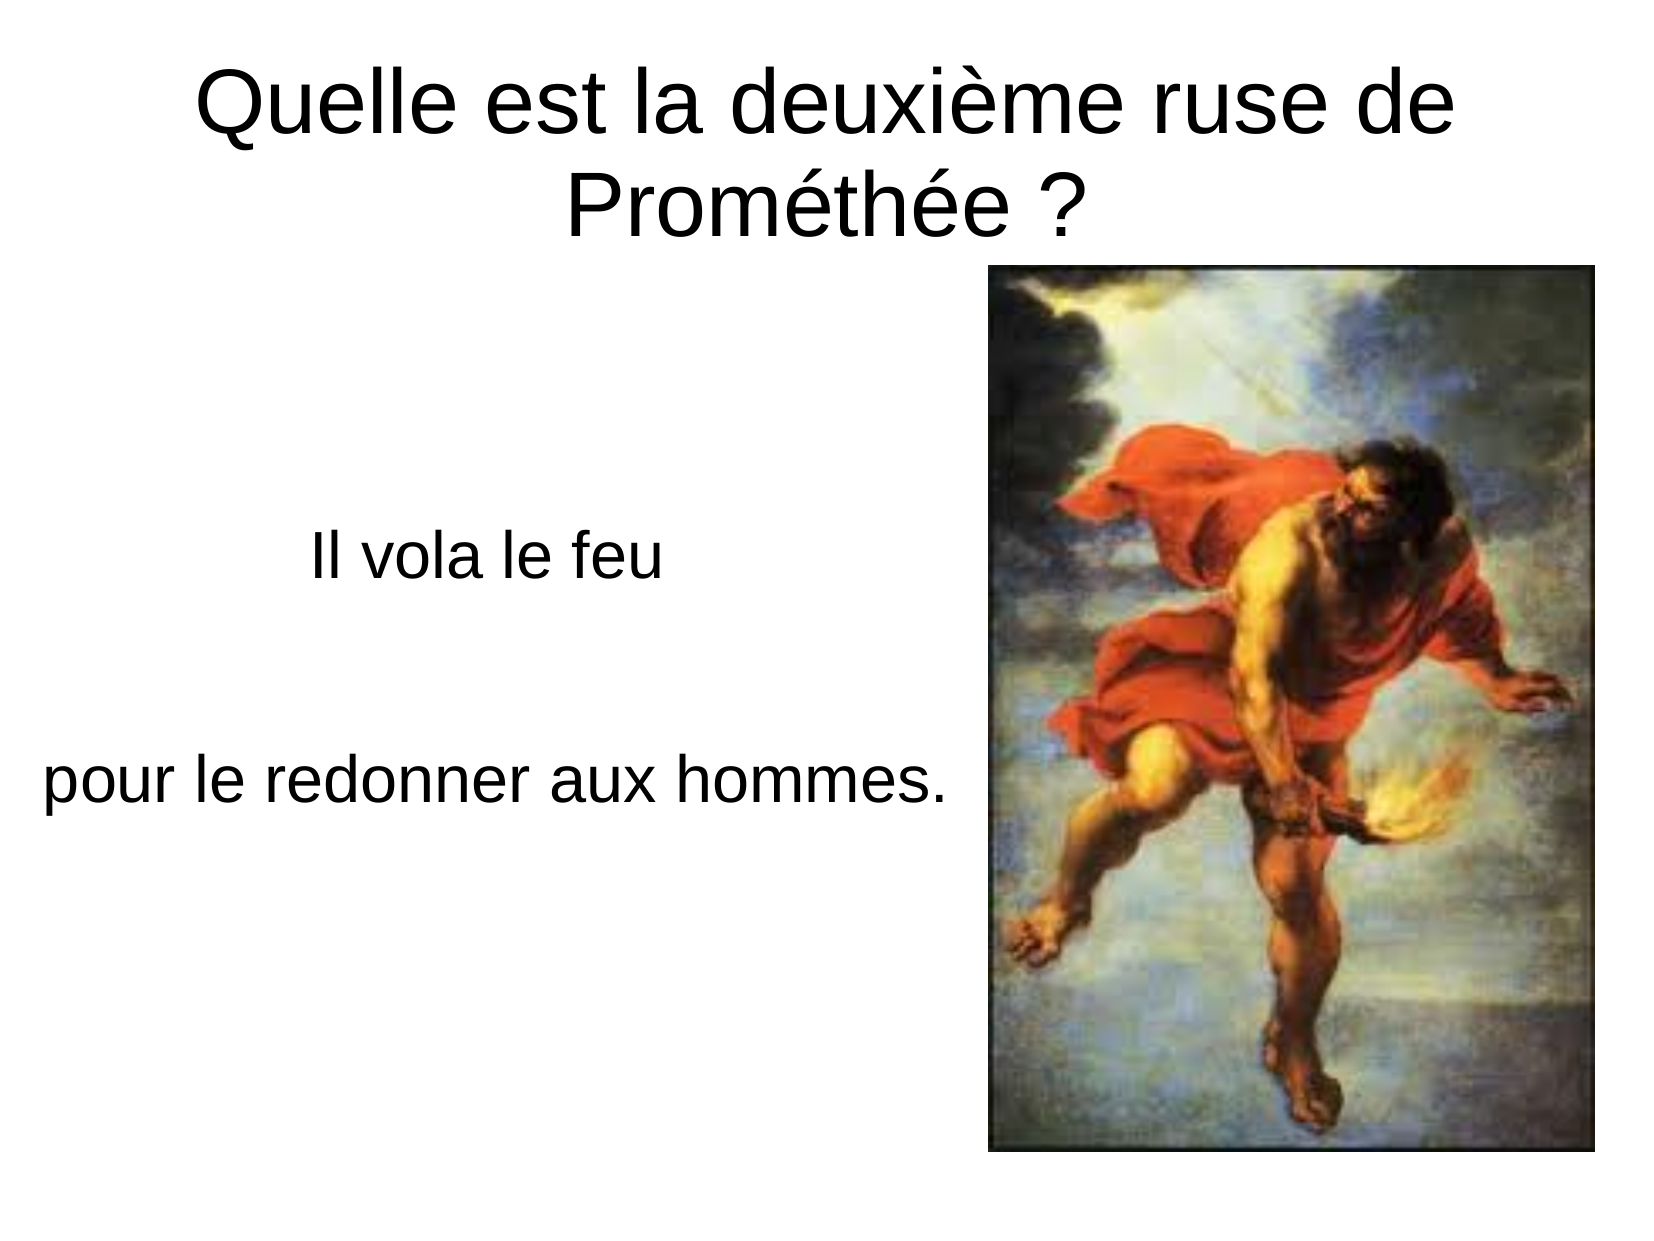

# Quelle est la deuxième ruse de Prométhée ?
Il vola le feu
 pour le redonner aux hommes.